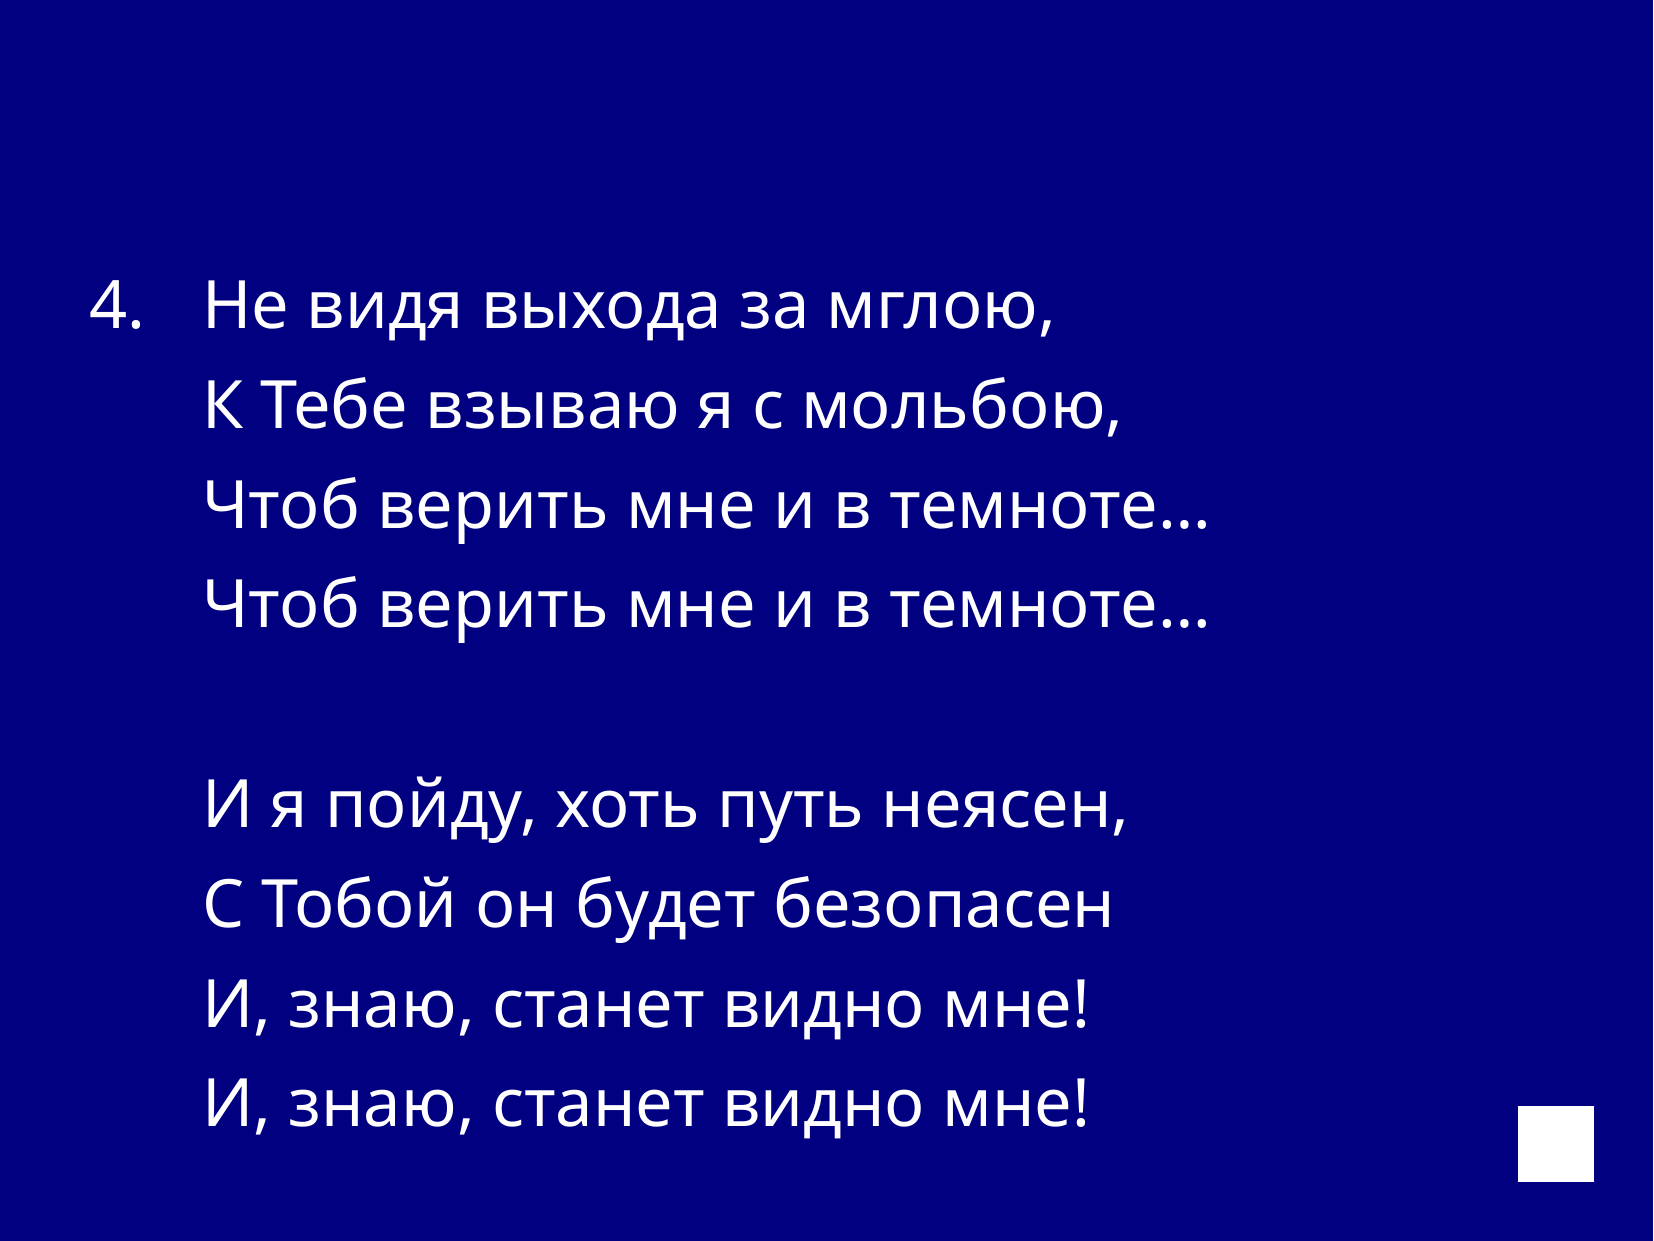

4.	Не видя выхода за мглою,
	К Тебе взываю я с мольбою,
	Чтоб верить мне и в темноте…
	Чтоб верить мне и в темноте…
	И я пойду, хоть путь неясен,
	С Тобой он будет безопасен
	И, знаю, станет видно мне!
	И, знаю, станет видно мне!